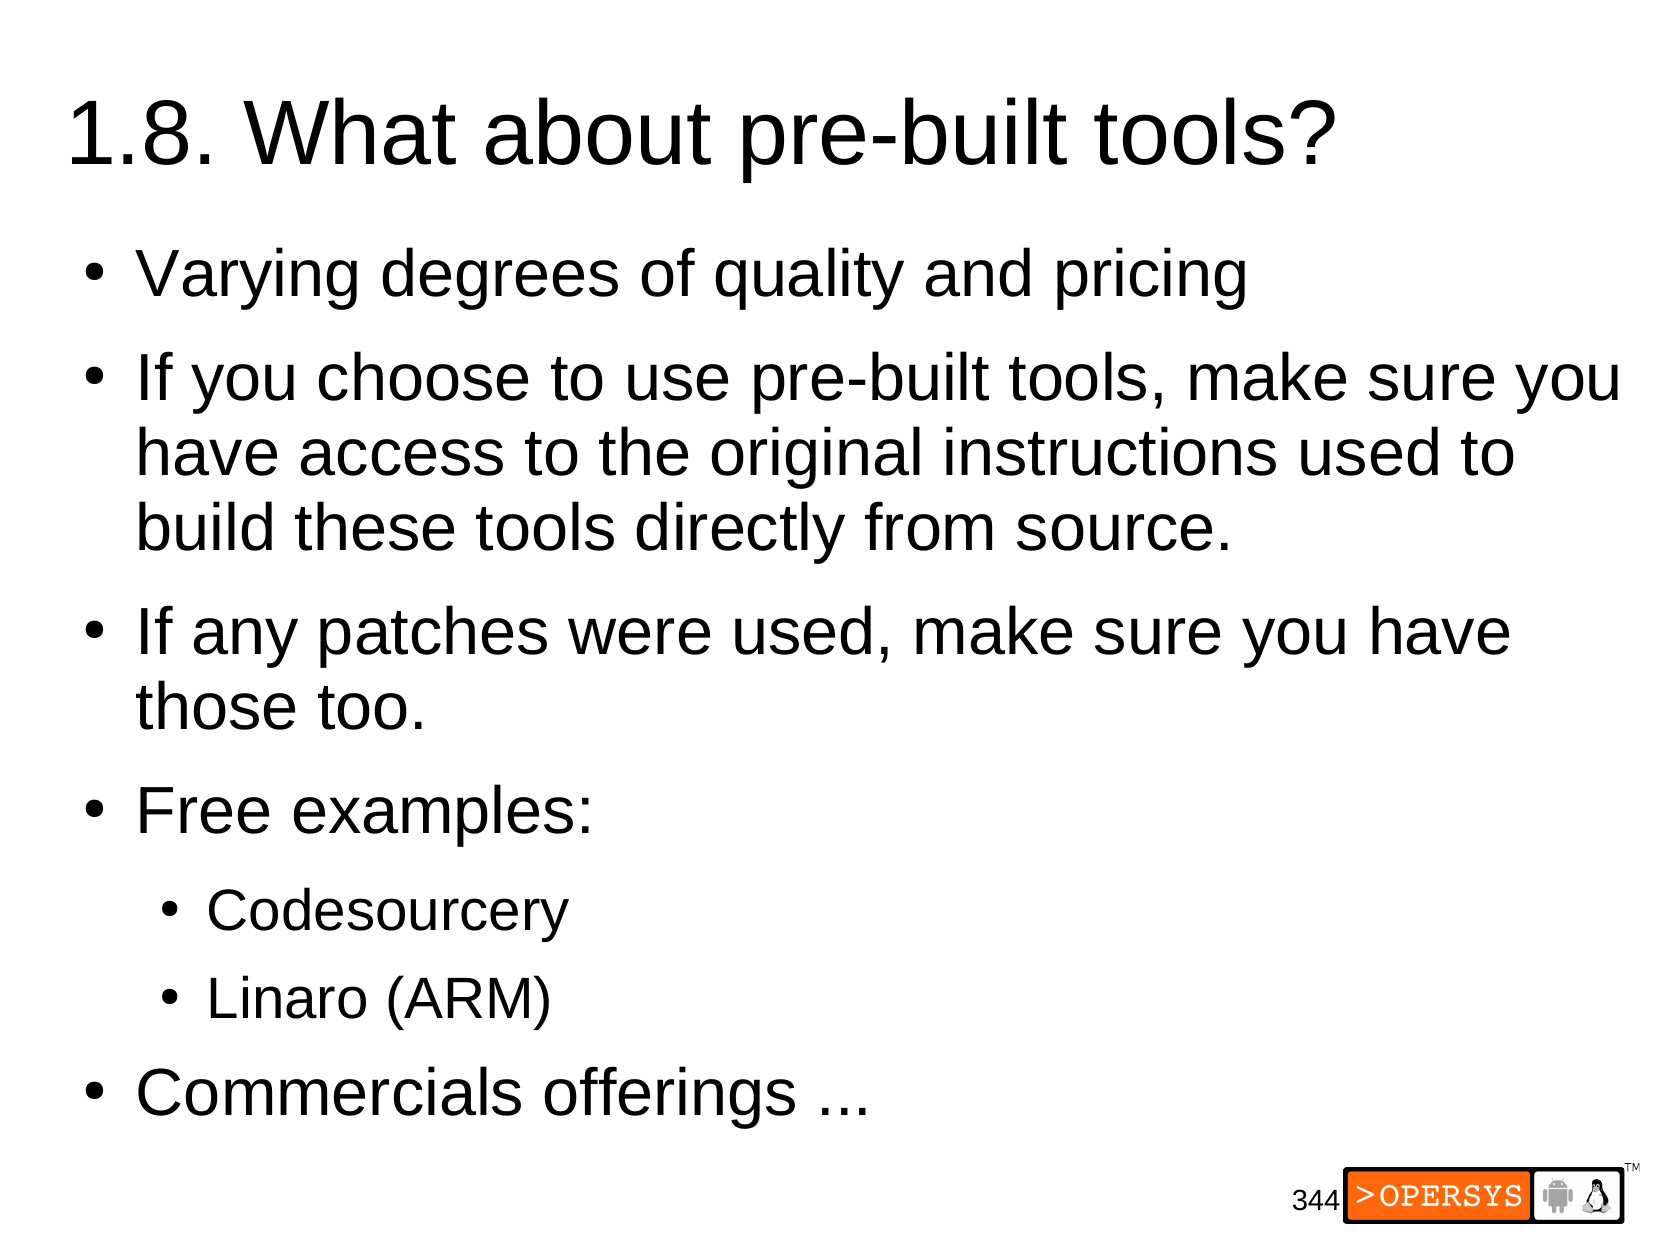

# 1.8. What about pre-built tools?
Varying degrees of quality and pricing
If you choose to use pre-built tools, make sure you have access to the original instructions used to build these tools directly from source.
If any patches were used, make sure you have those too.
Free examples:
Codesourcery
Linaro (ARM)
Commercials offerings ...